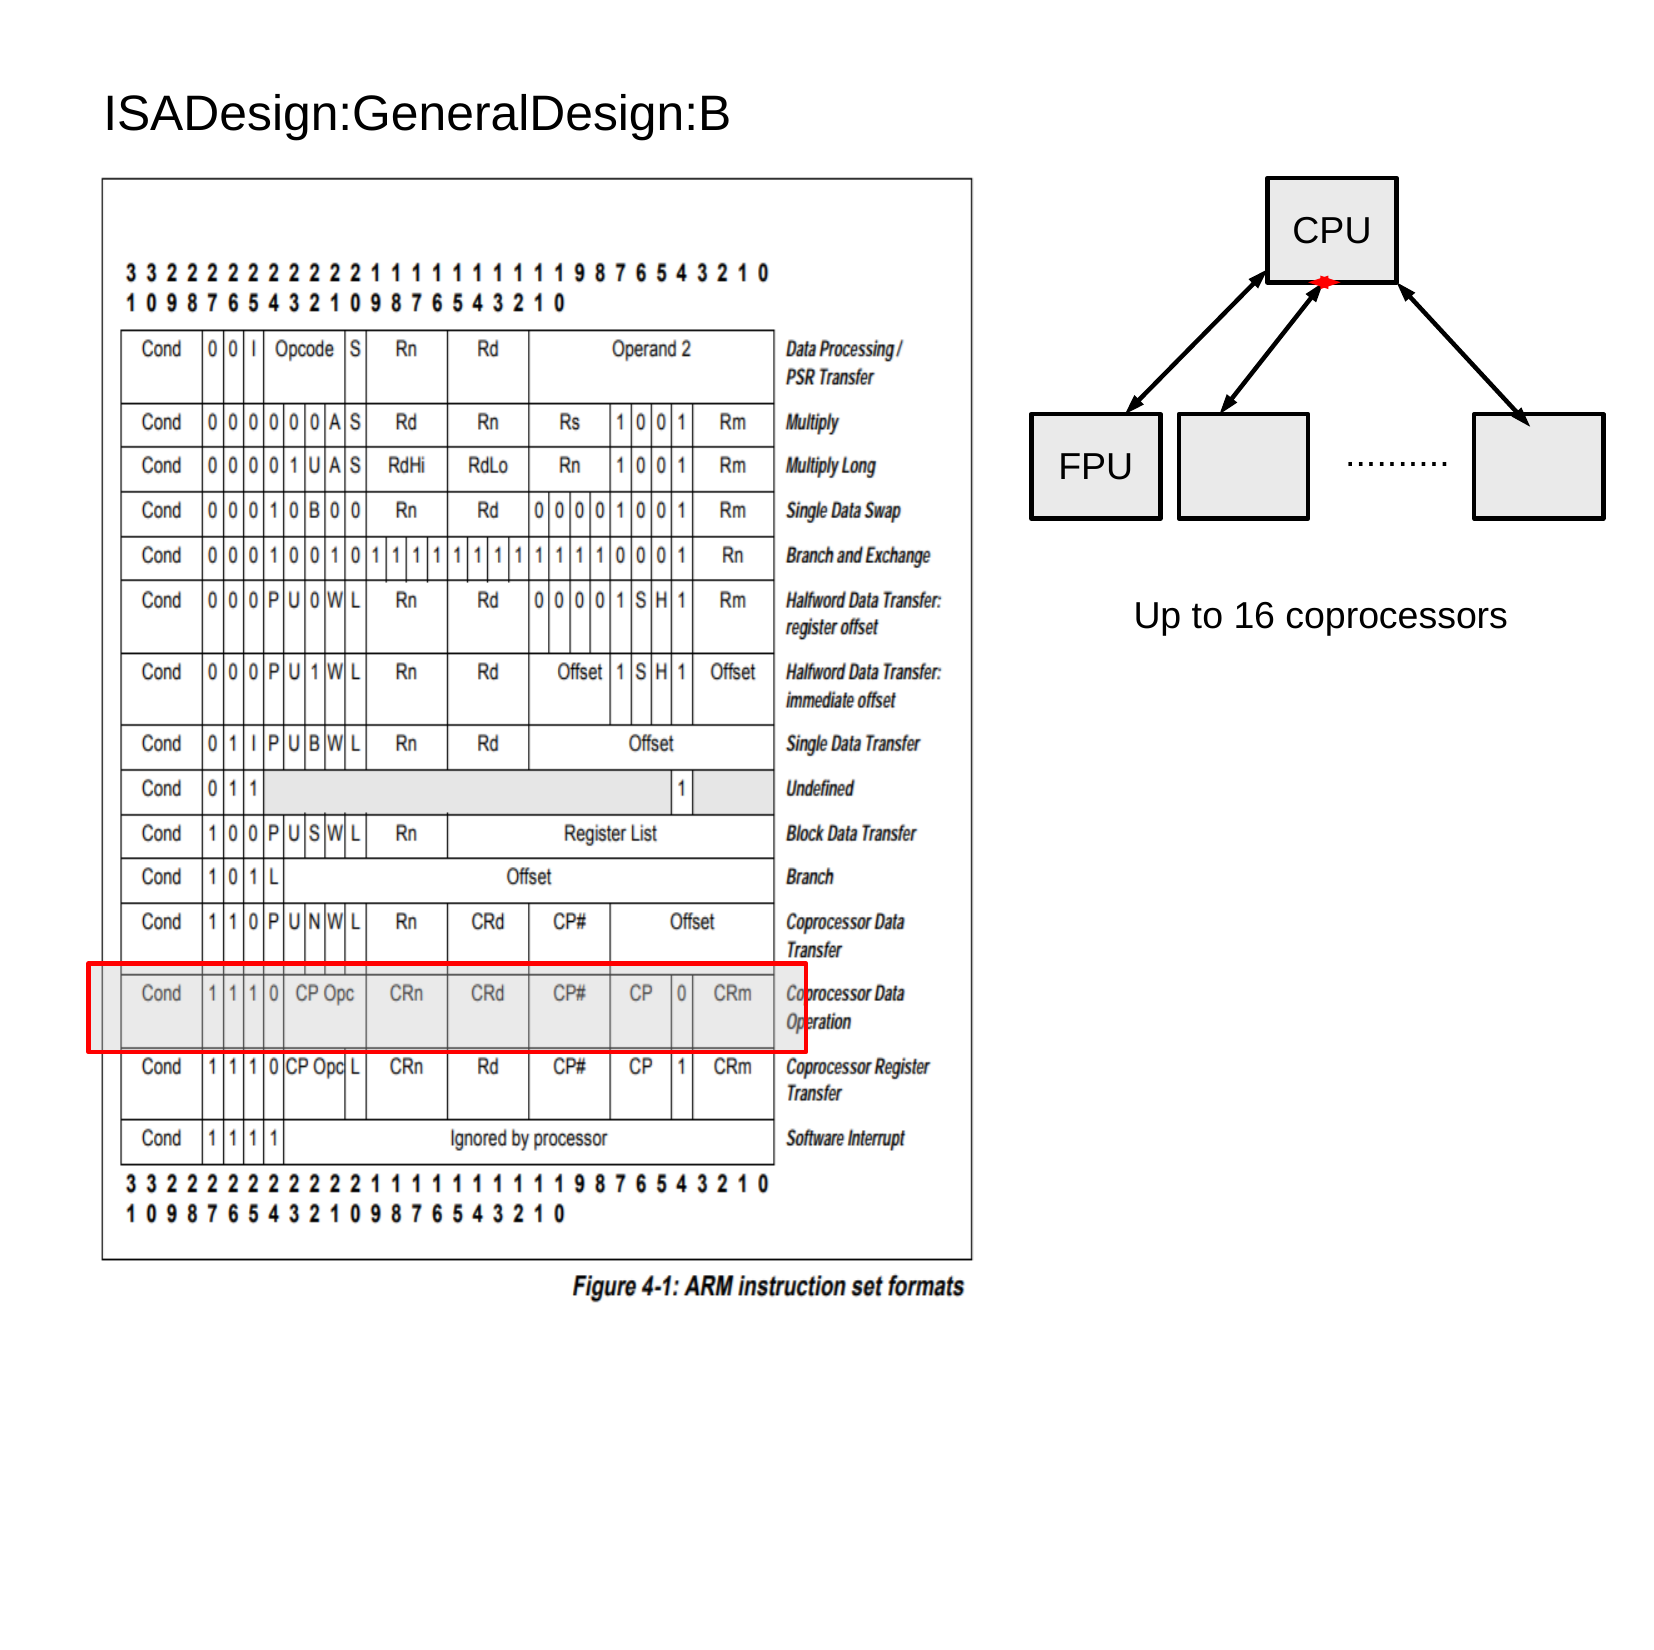

ISADesign:GeneralDesign:B
CPU
FPU
..........
Up to 16 coprocessors